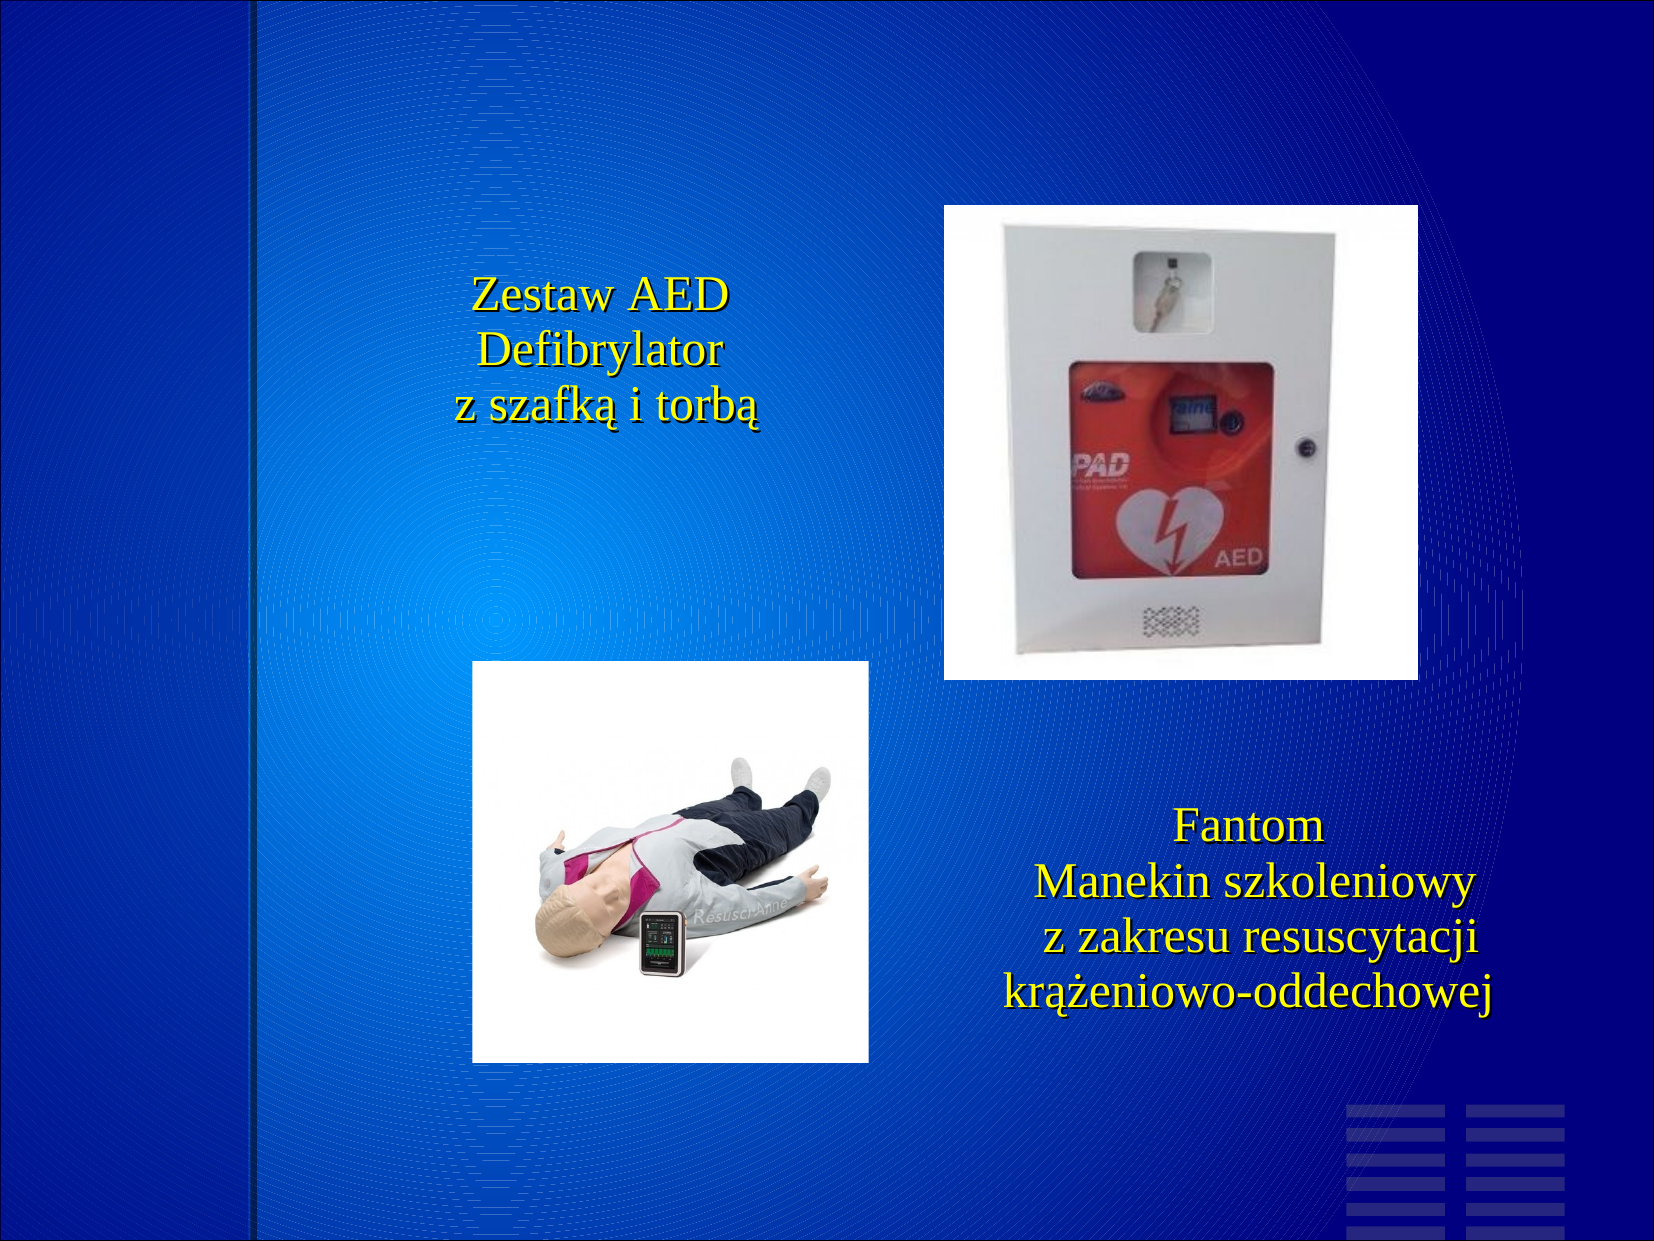

Zestaw AED
Defibrylator
z szafką i torbą
Fantom
Manekin szkoleniowy
 z zakresu resuscytacji krążeniowo-oddechowej